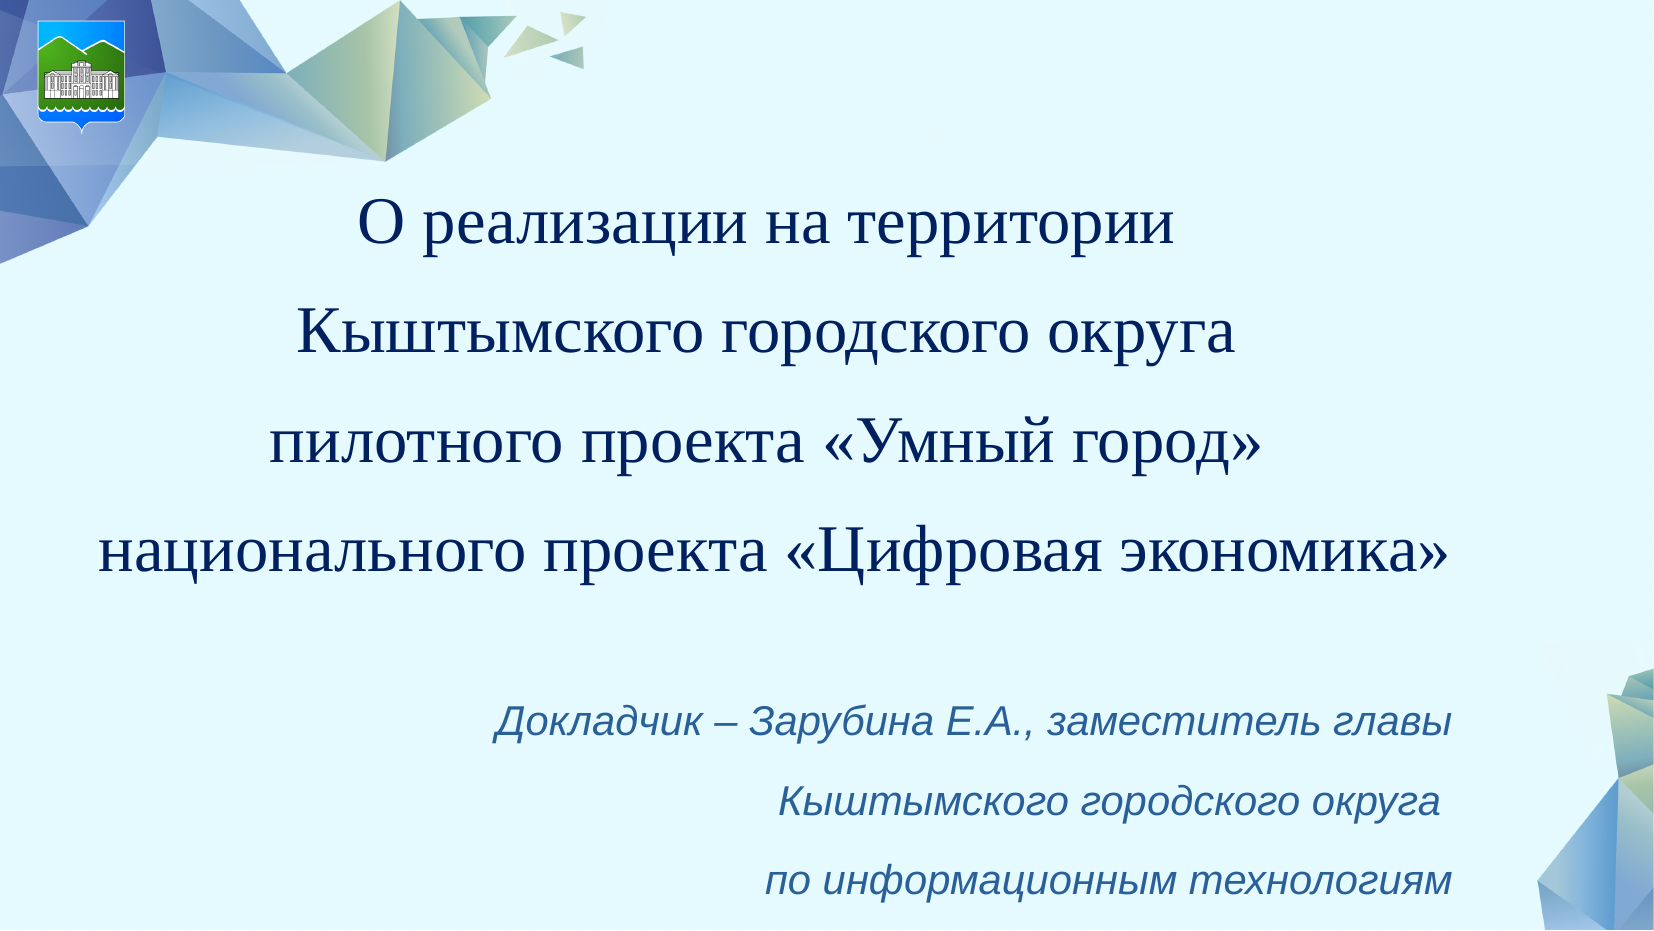

# О реализации на территории
Кыштымского городского округа
пилотного проекта «Умный город»
национального проекта «Цифровая экономика»
Докладчик – Зарубина Е.А., заместитель главы
Кыштымского городского округа
по информационным технологиям